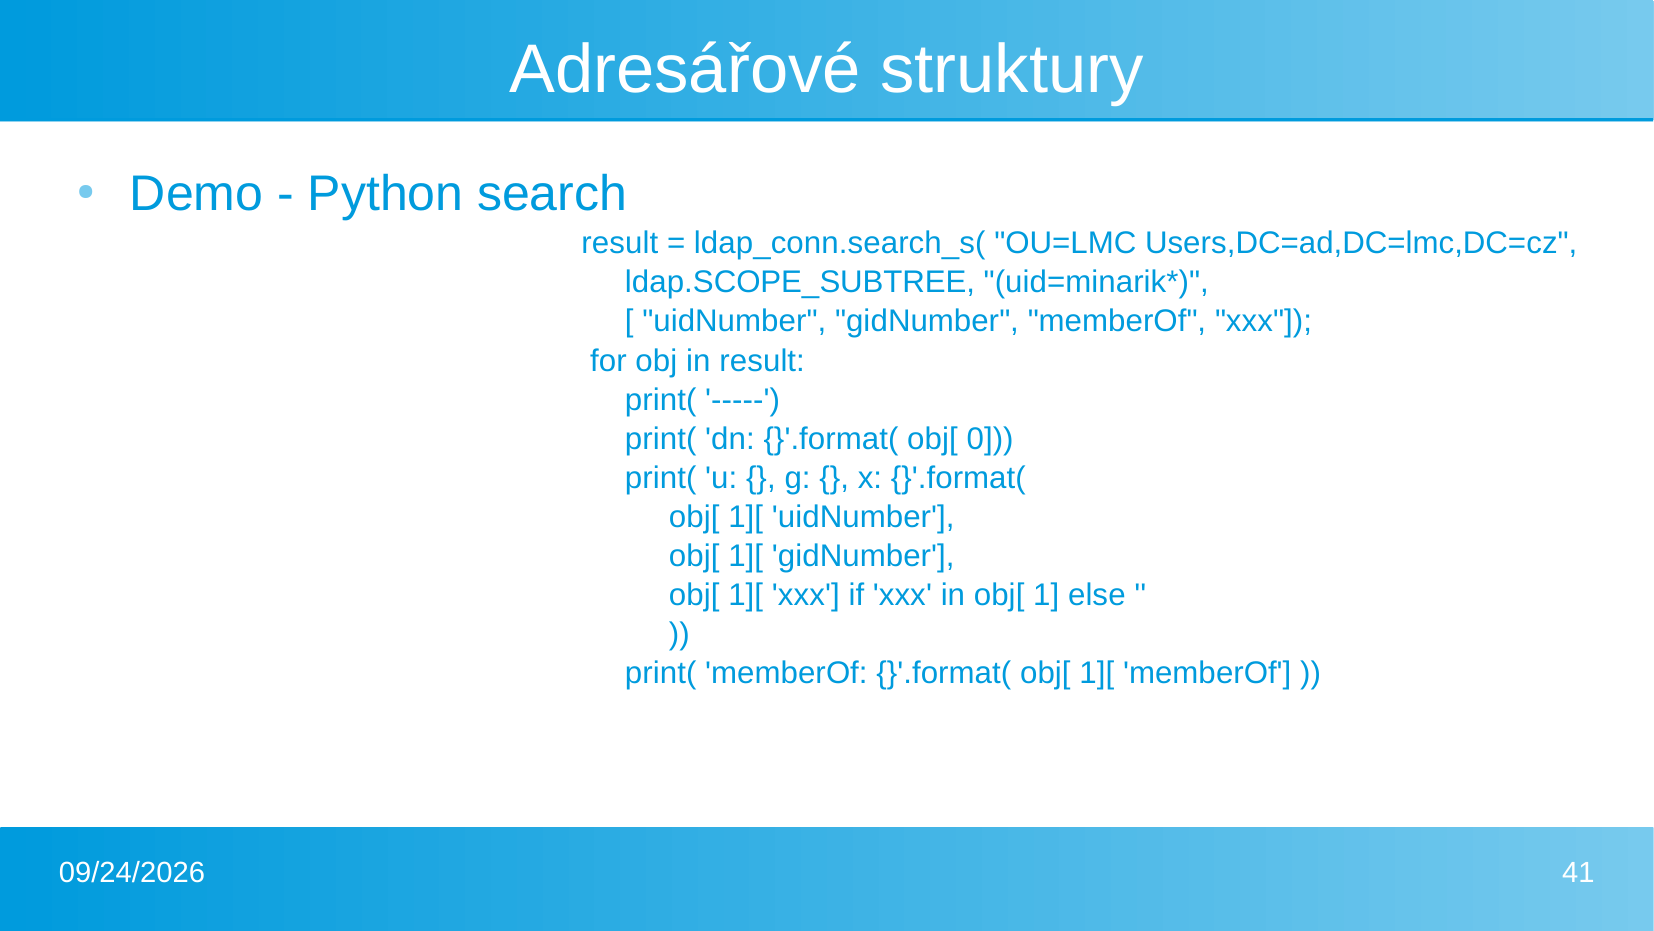

# Adresářové struktury
Demo - Python search
 result = ldap_conn.search_s( "OU=LMC Users,DC=ad,DC=lmc,DC=cz",
 ldap.SCOPE_SUBTREE, "(uid=minarik*)",
 [ "uidNumber", "gidNumber", "memberOf", "xxx"]);
 for obj in result:
 print( '-----')
 print( 'dn: {}'.format( obj[ 0]))
 print( 'u: {}, g: {}, x: {}'.format(
 obj[ 1][ 'uidNumber'],
 obj[ 1][ 'gidNumber'],
 obj[ 1][ 'xxx'] if 'xxx' in obj[ 1] else ''
 ))
 print( 'memberOf: {}'.format( obj[ 1][ 'memberOf'] ))
41